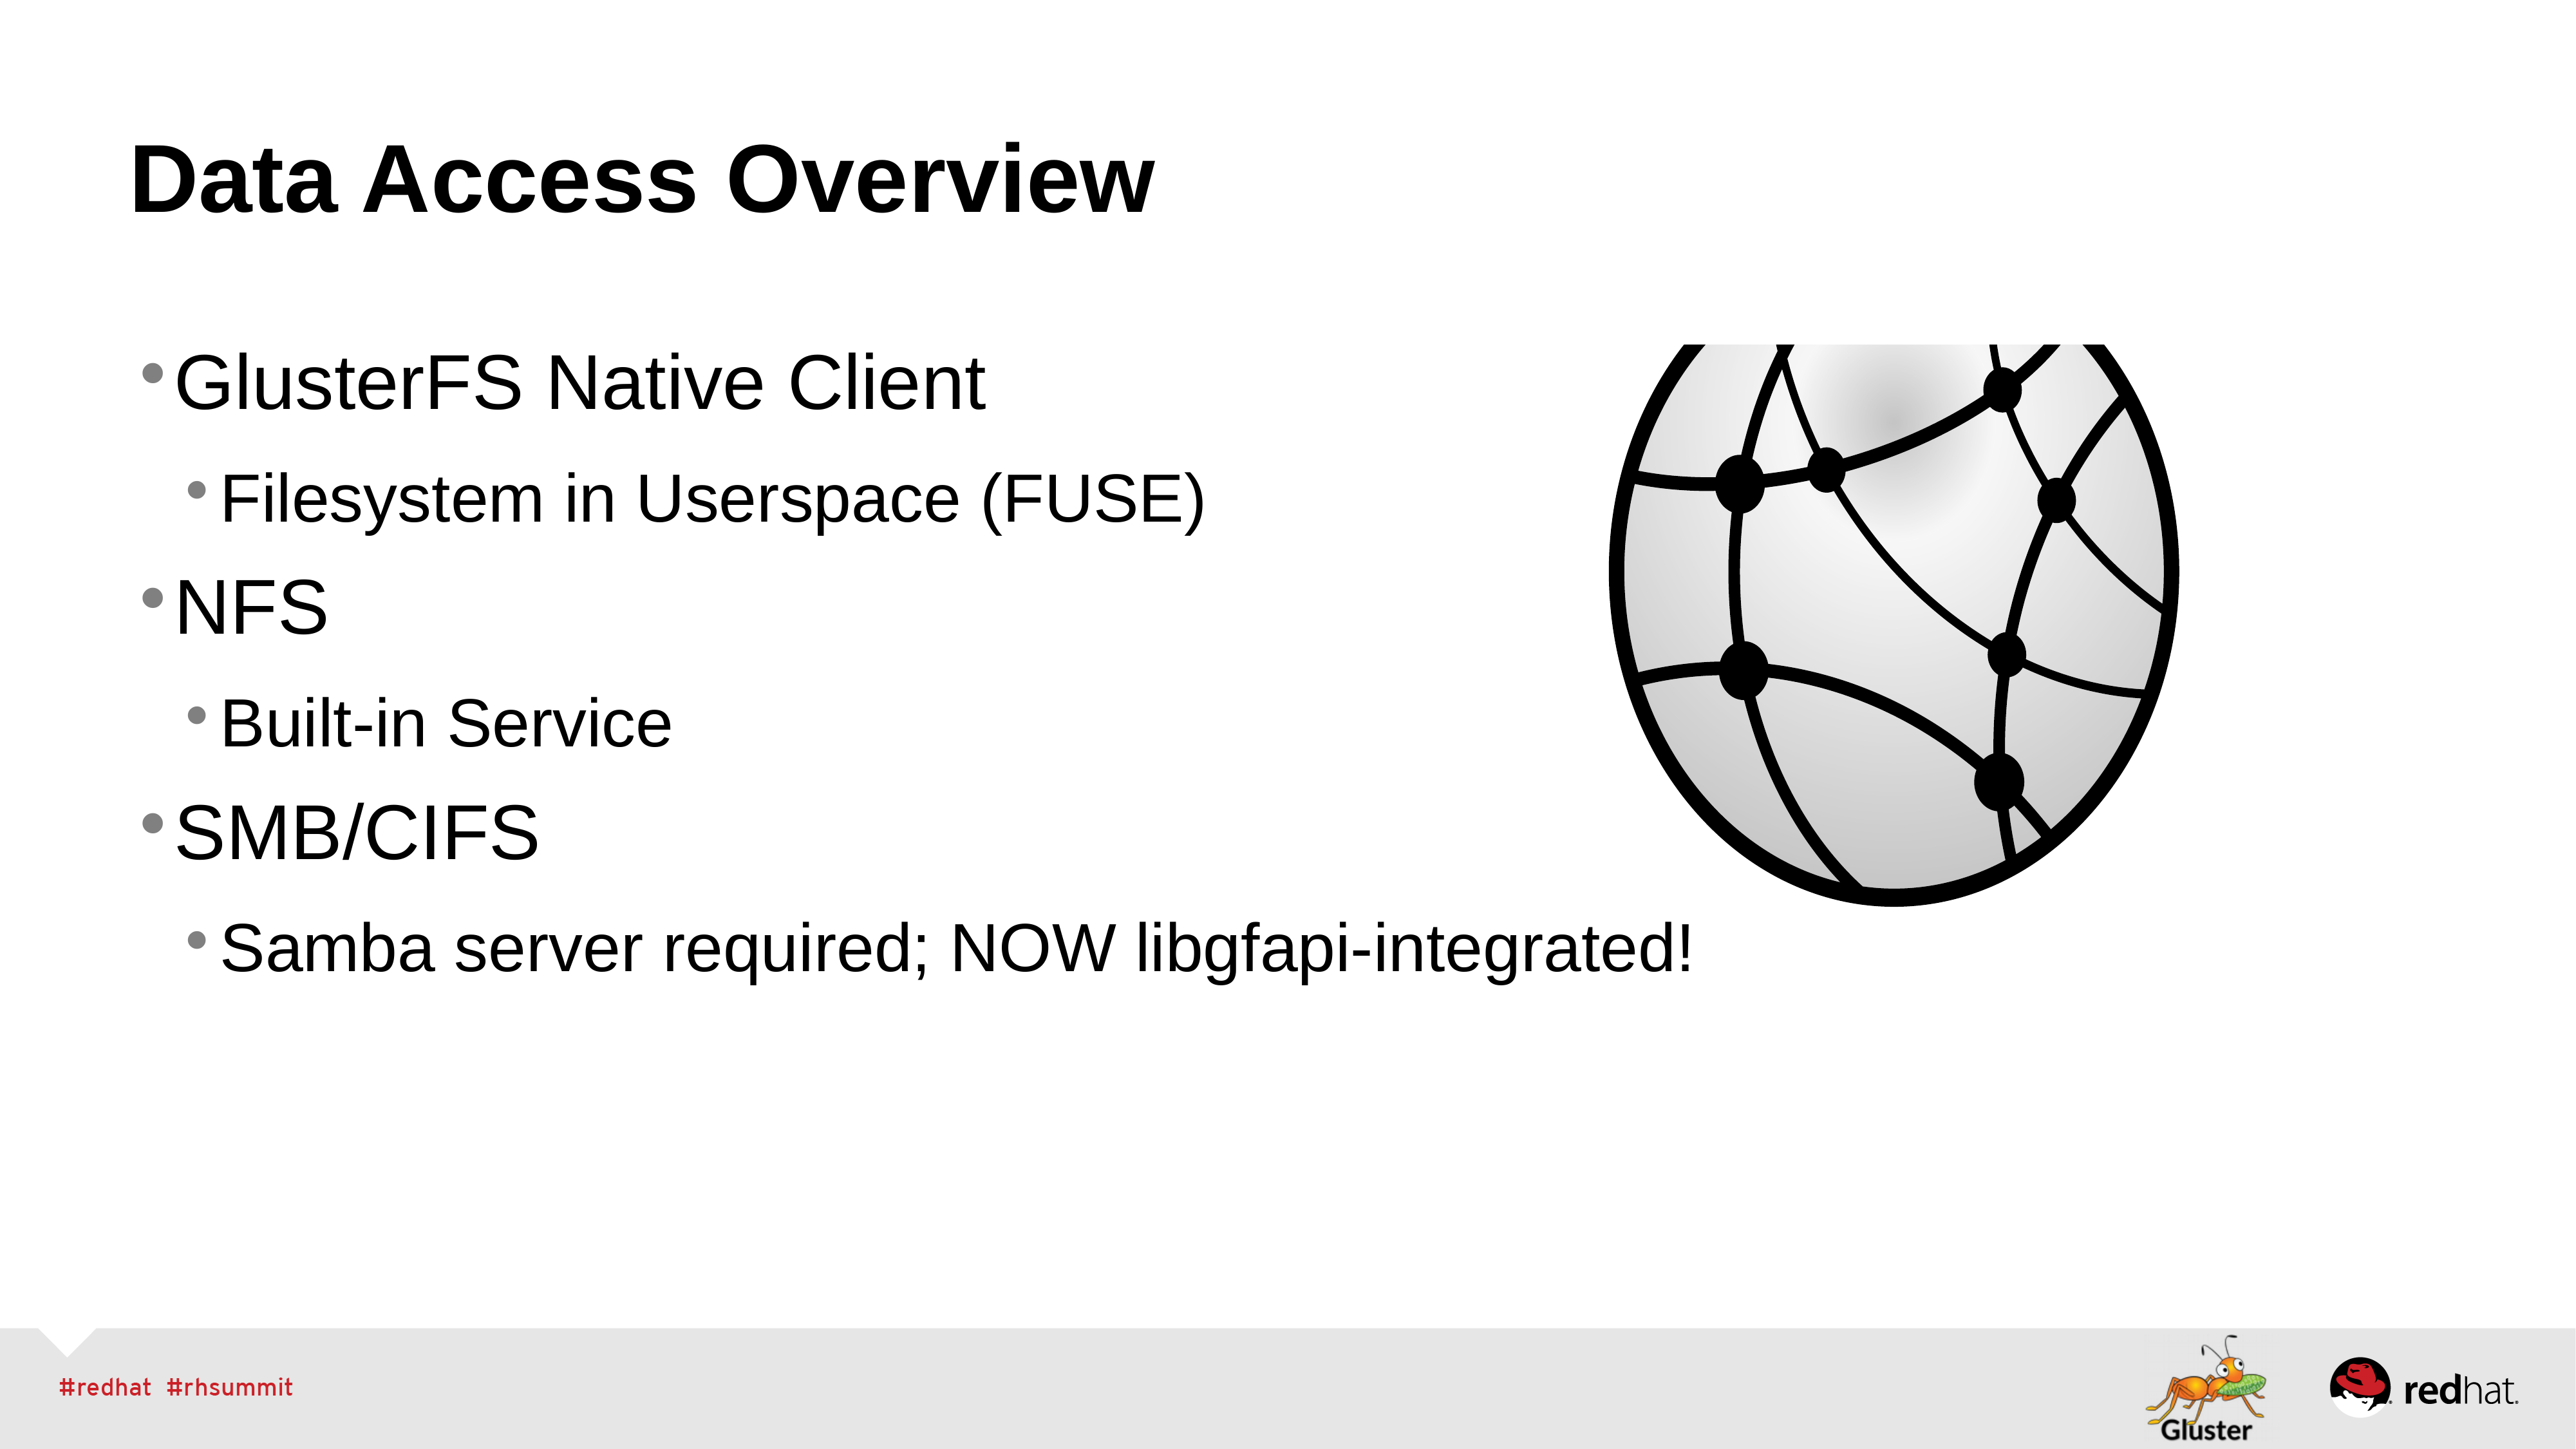

# Data Access Overview
GlusterFS Native Client
Filesystem in Userspace (FUSE)
NFS
Built-in Service
SMB/CIFS
Samba server required; NOW libgfapi-integrated!